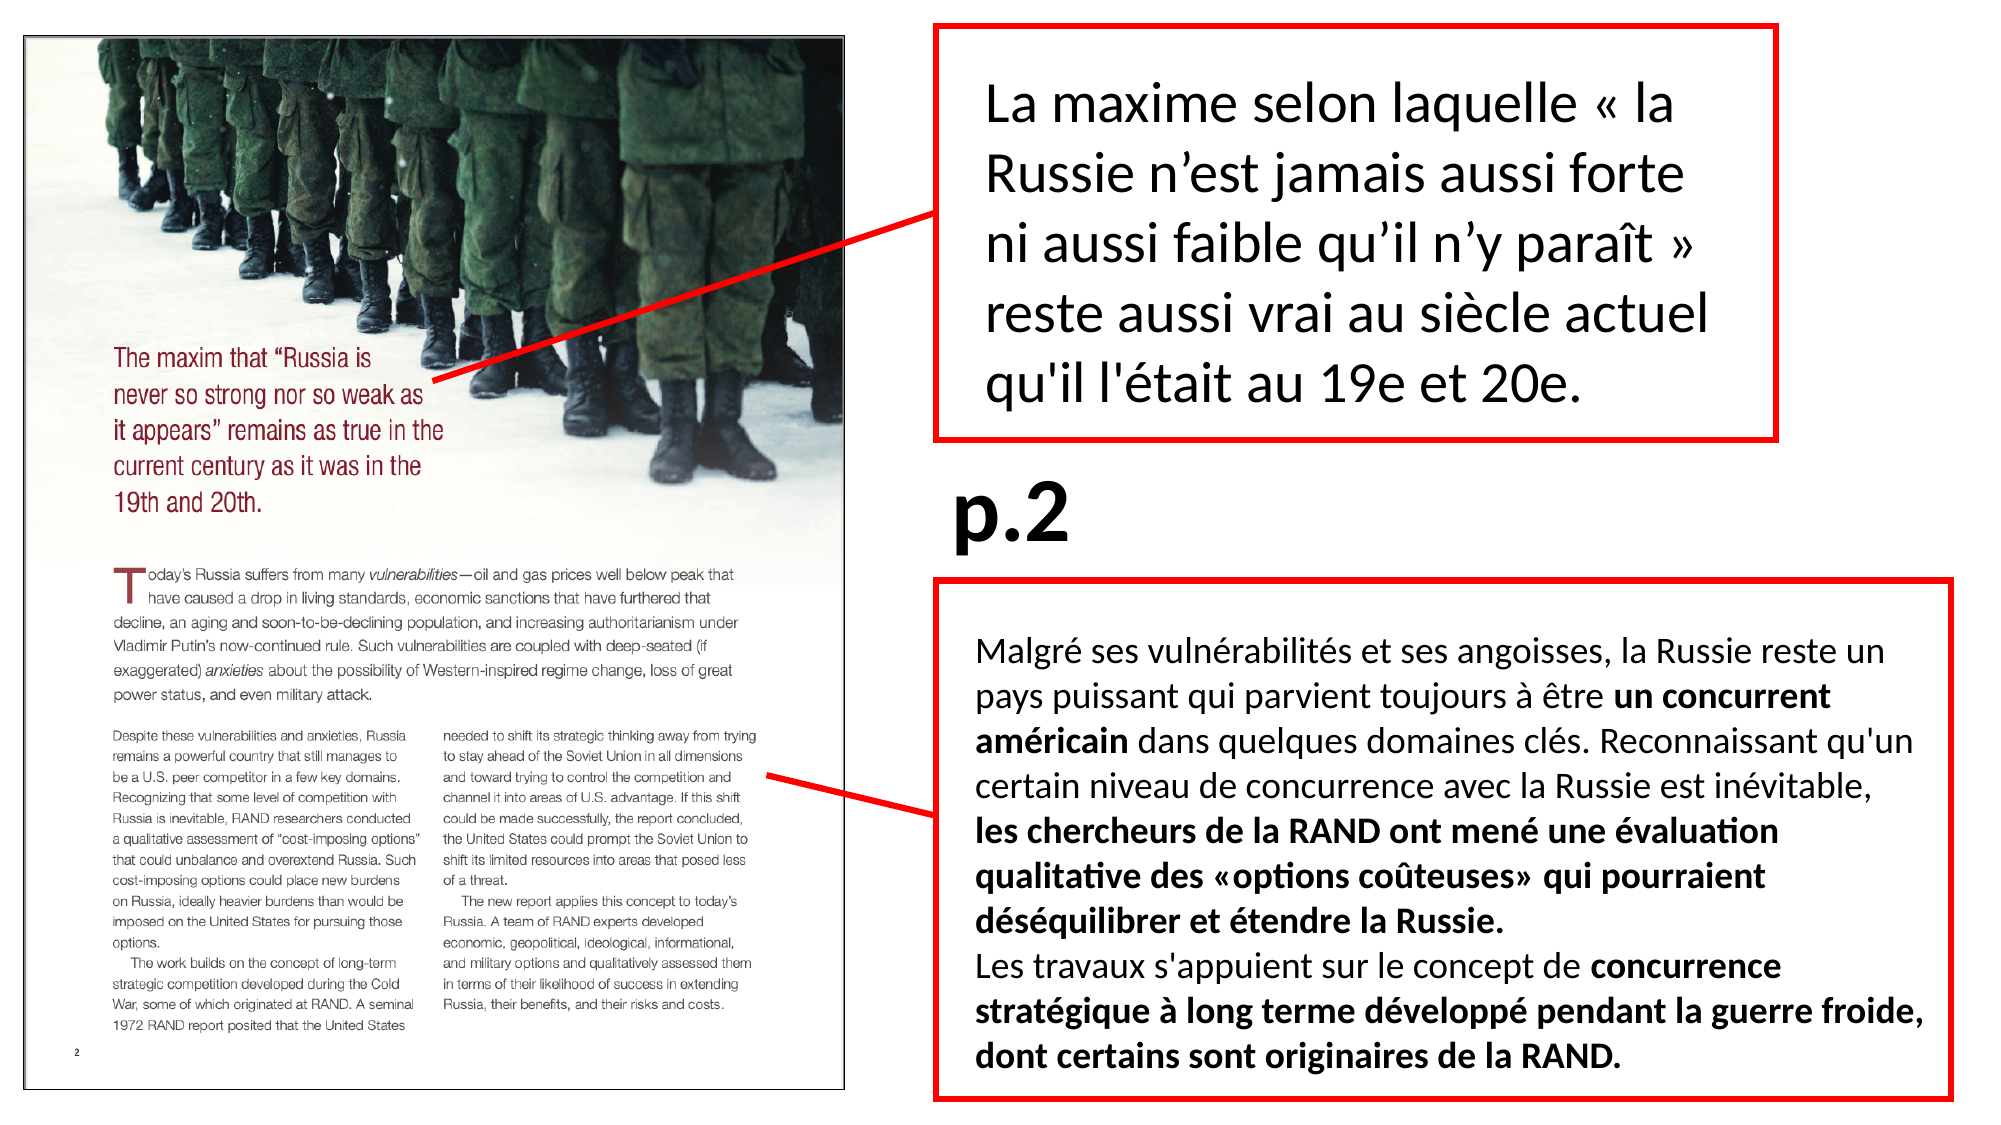

La maxime selon laquelle « la Russie n’est jamais aussi forte ni aussi faible qu’il n’y paraît » reste aussi vrai au siècle actuel qu'il l'était au 19e et 20e.
# p.2
Malgré ses vulnérabilités et ses angoisses, la Russie reste un pays puissant qui parvient toujours à être un concurrent américain dans quelques domaines clés. Reconnaissant qu'un certain niveau de concurrence avec la Russie est inévitable,
les chercheurs de la RAND ont mené une évaluation qualitative des «options coûteuses» qui pourraient déséquilibrer et étendre la Russie.
Les travaux s'appuient sur le concept de concurrence stratégique à long terme développé pendant la guerre froide, dont certains sont originaires de la RAND.